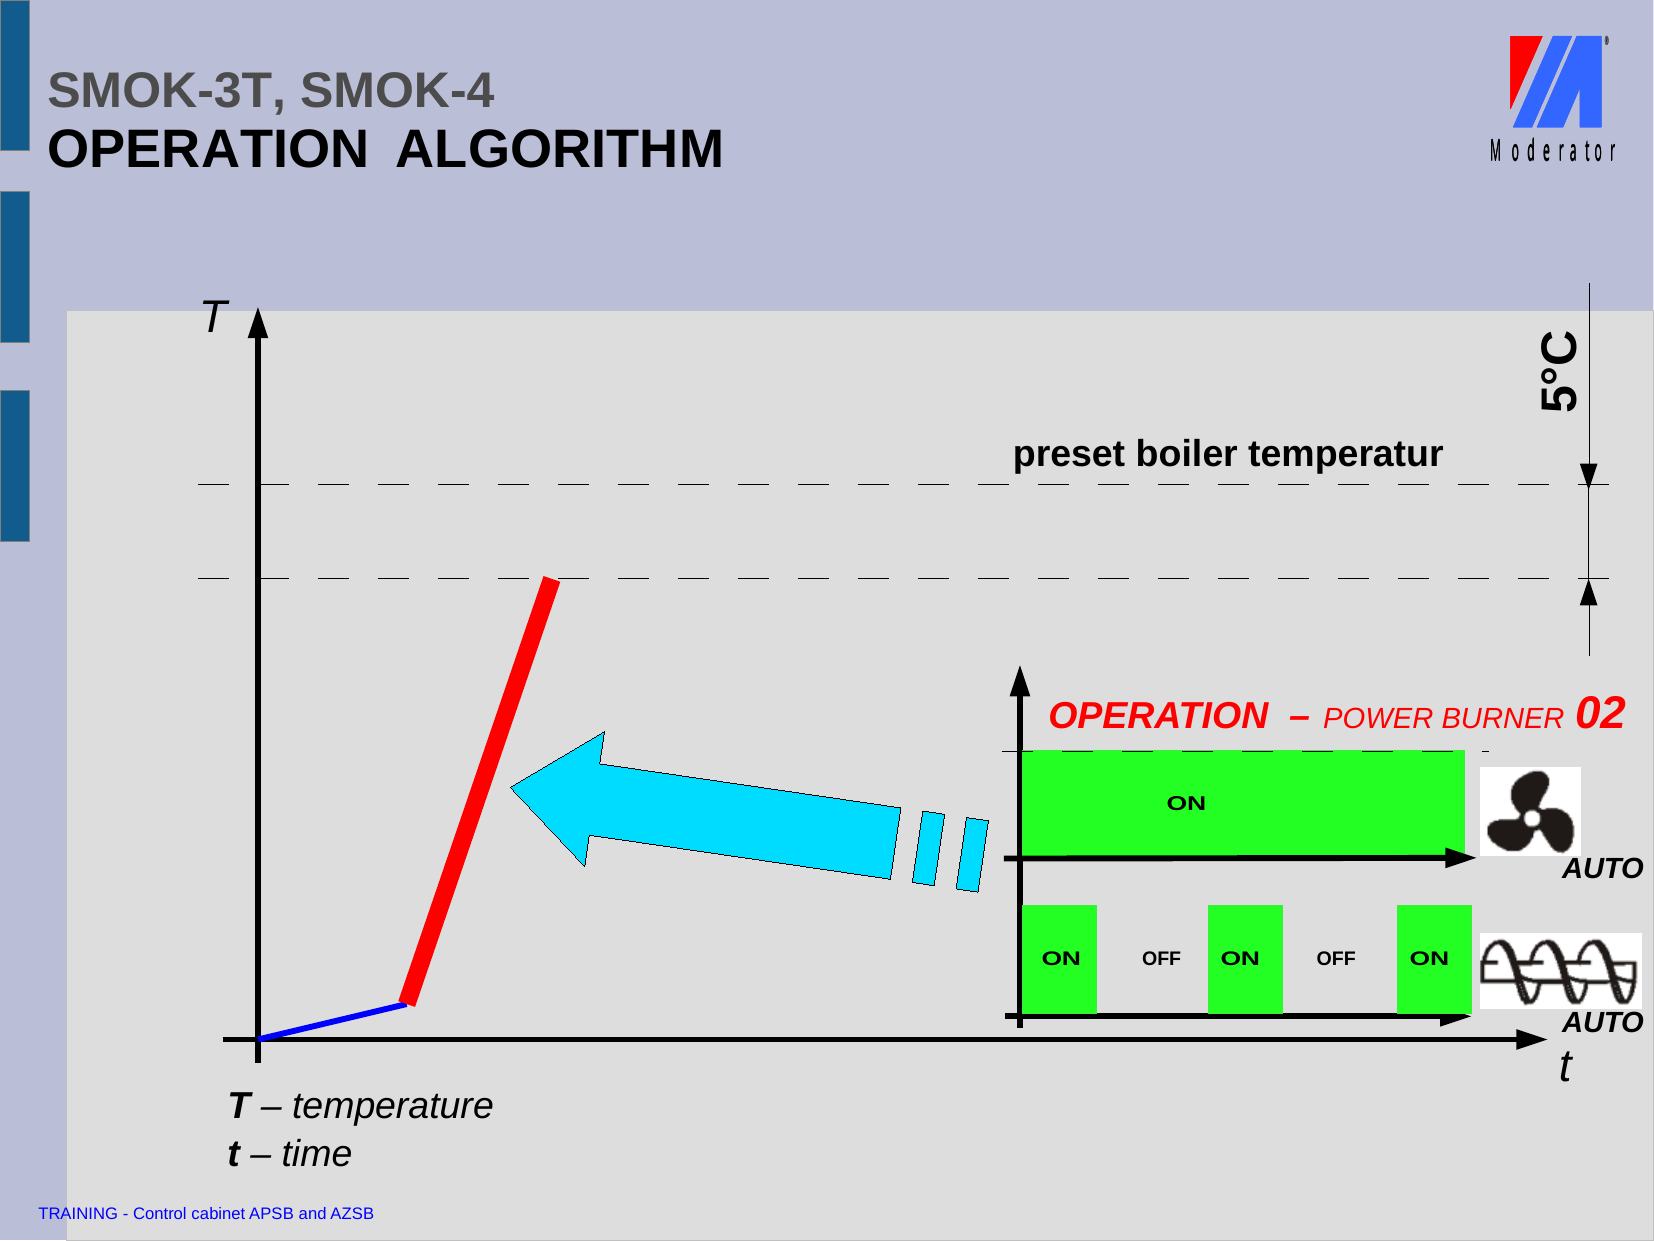

# SMOK-3T, SMOK-4 OPERATION ALGORITHM
T
5°C
preset boiler temperatur
ON
ON
OFF
ON
OFF
ON
OPERATION – POWER BURNER 02
AUTO
AUTO
t
T – temperature
t – time
TRAINING - Control cabinet APSB and AZSB